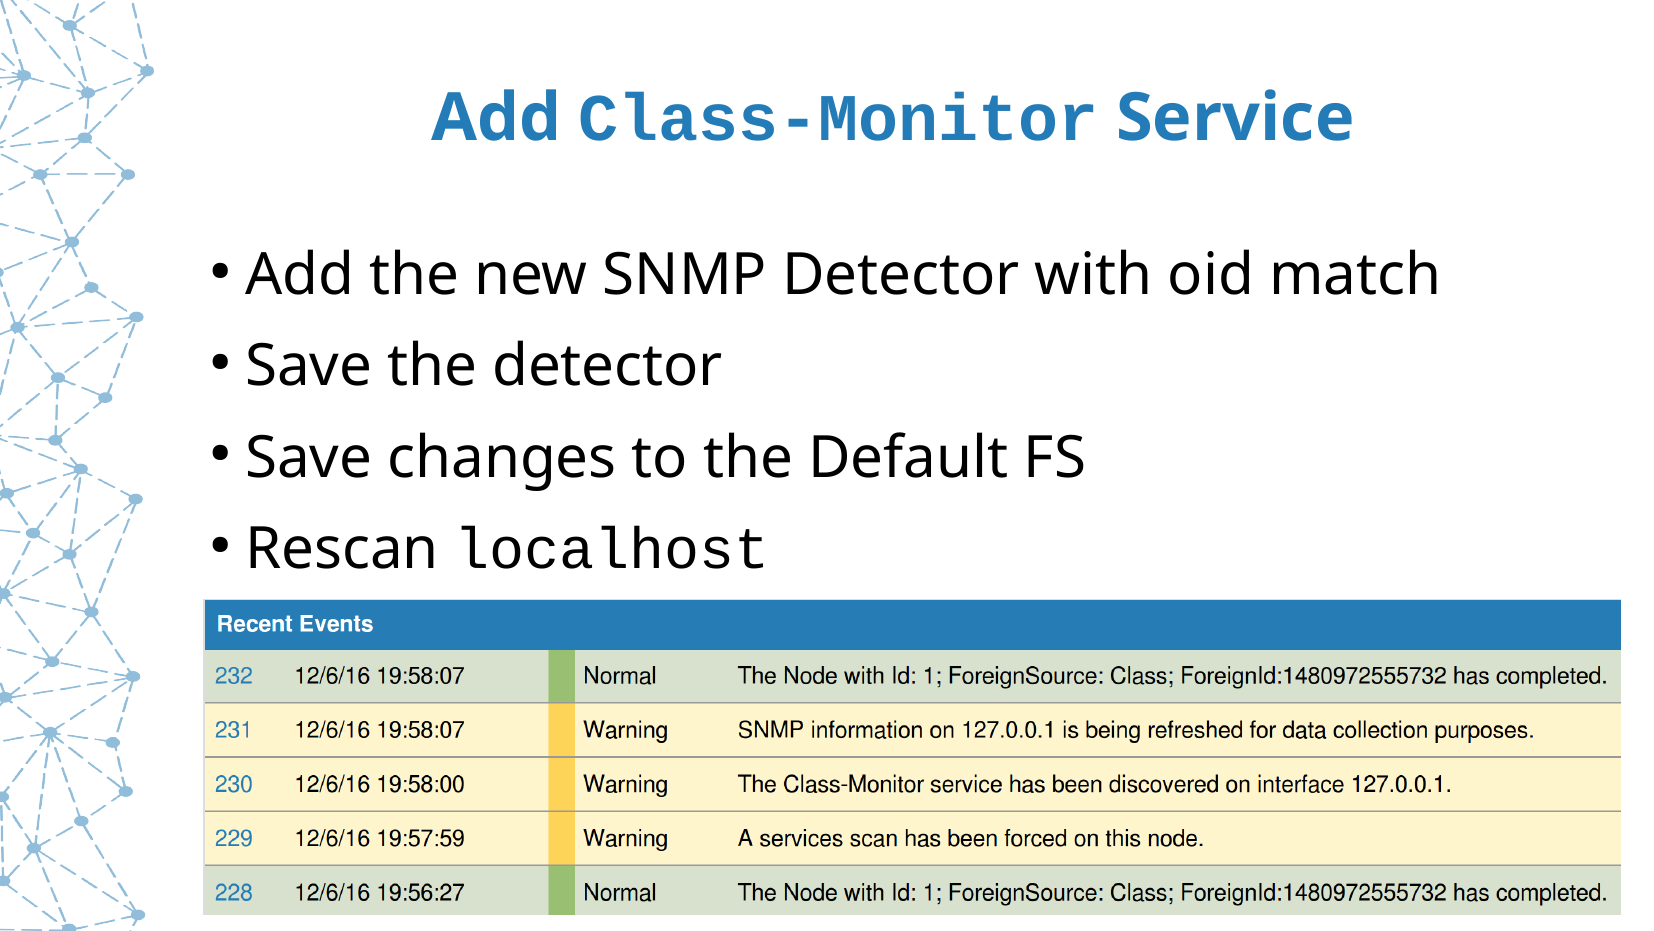

# Add Class-Monitor Service
Add the new SNMP Detector with oid match
Save the detector
Save changes to the Default FS
Rescan localhost